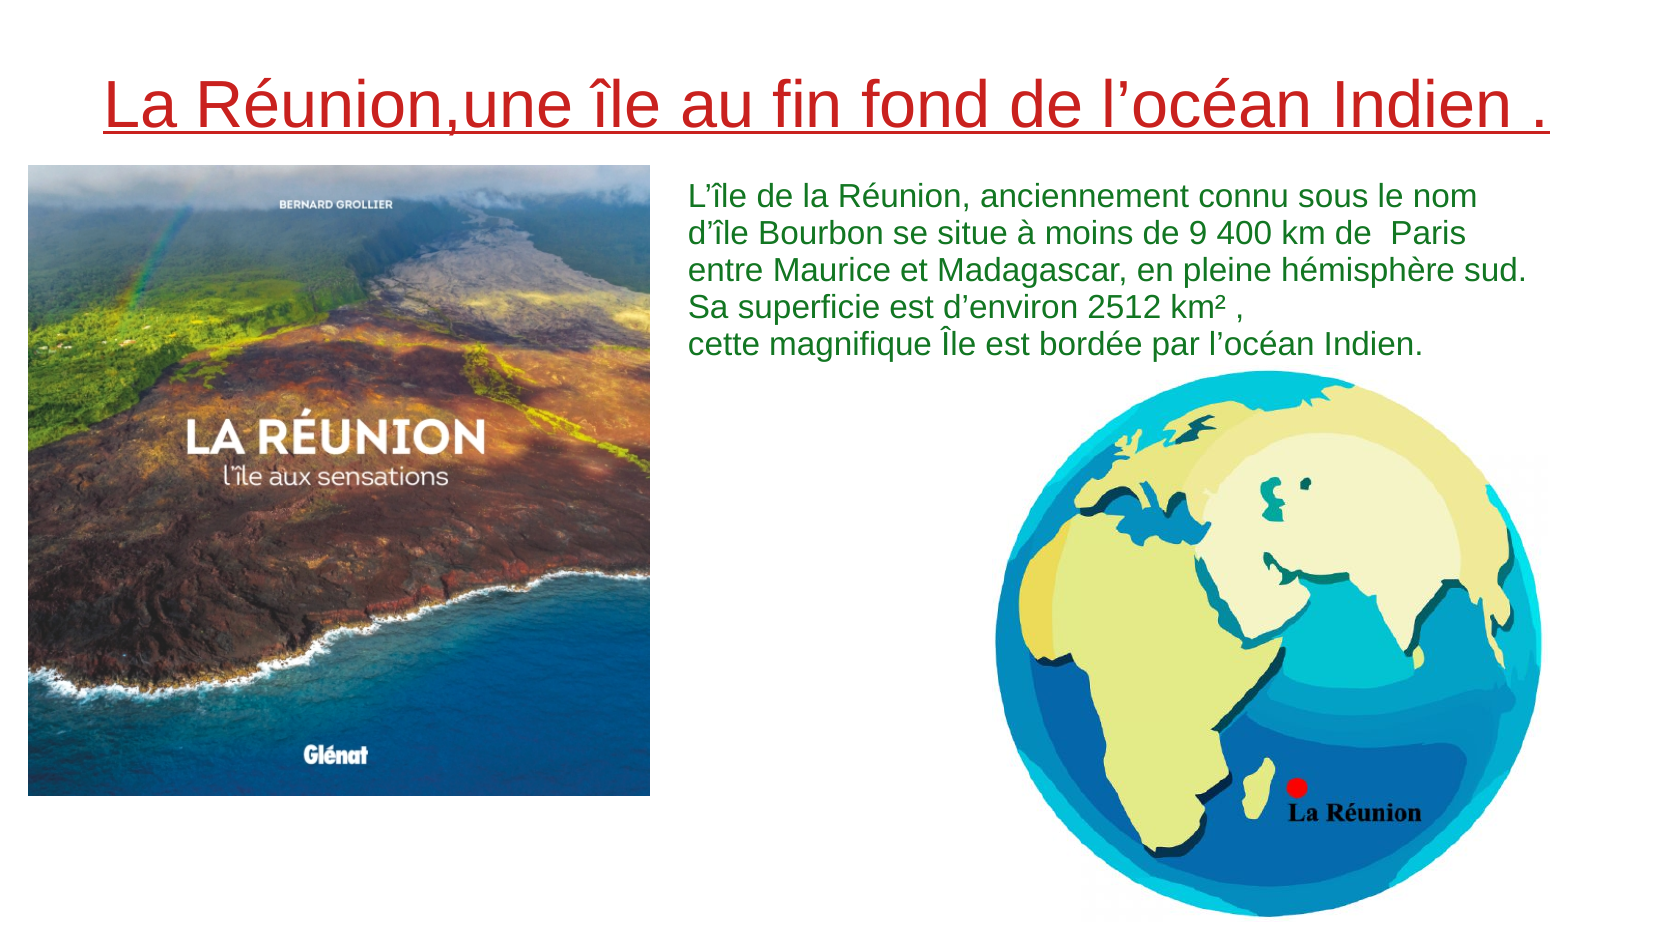

# La Réunion,une île au fin fond de l’océan Indien .
L’île de la Réunion, anciennement connu sous le nom
d’île Bourbon se situe à moins de 9 400 km de Paris
entre Maurice et Madagascar, en pleine hémisphère sud.
Sa superficie est d’environ 2512 km² ,
cette magnifique Île est bordée par l’océan Indien.